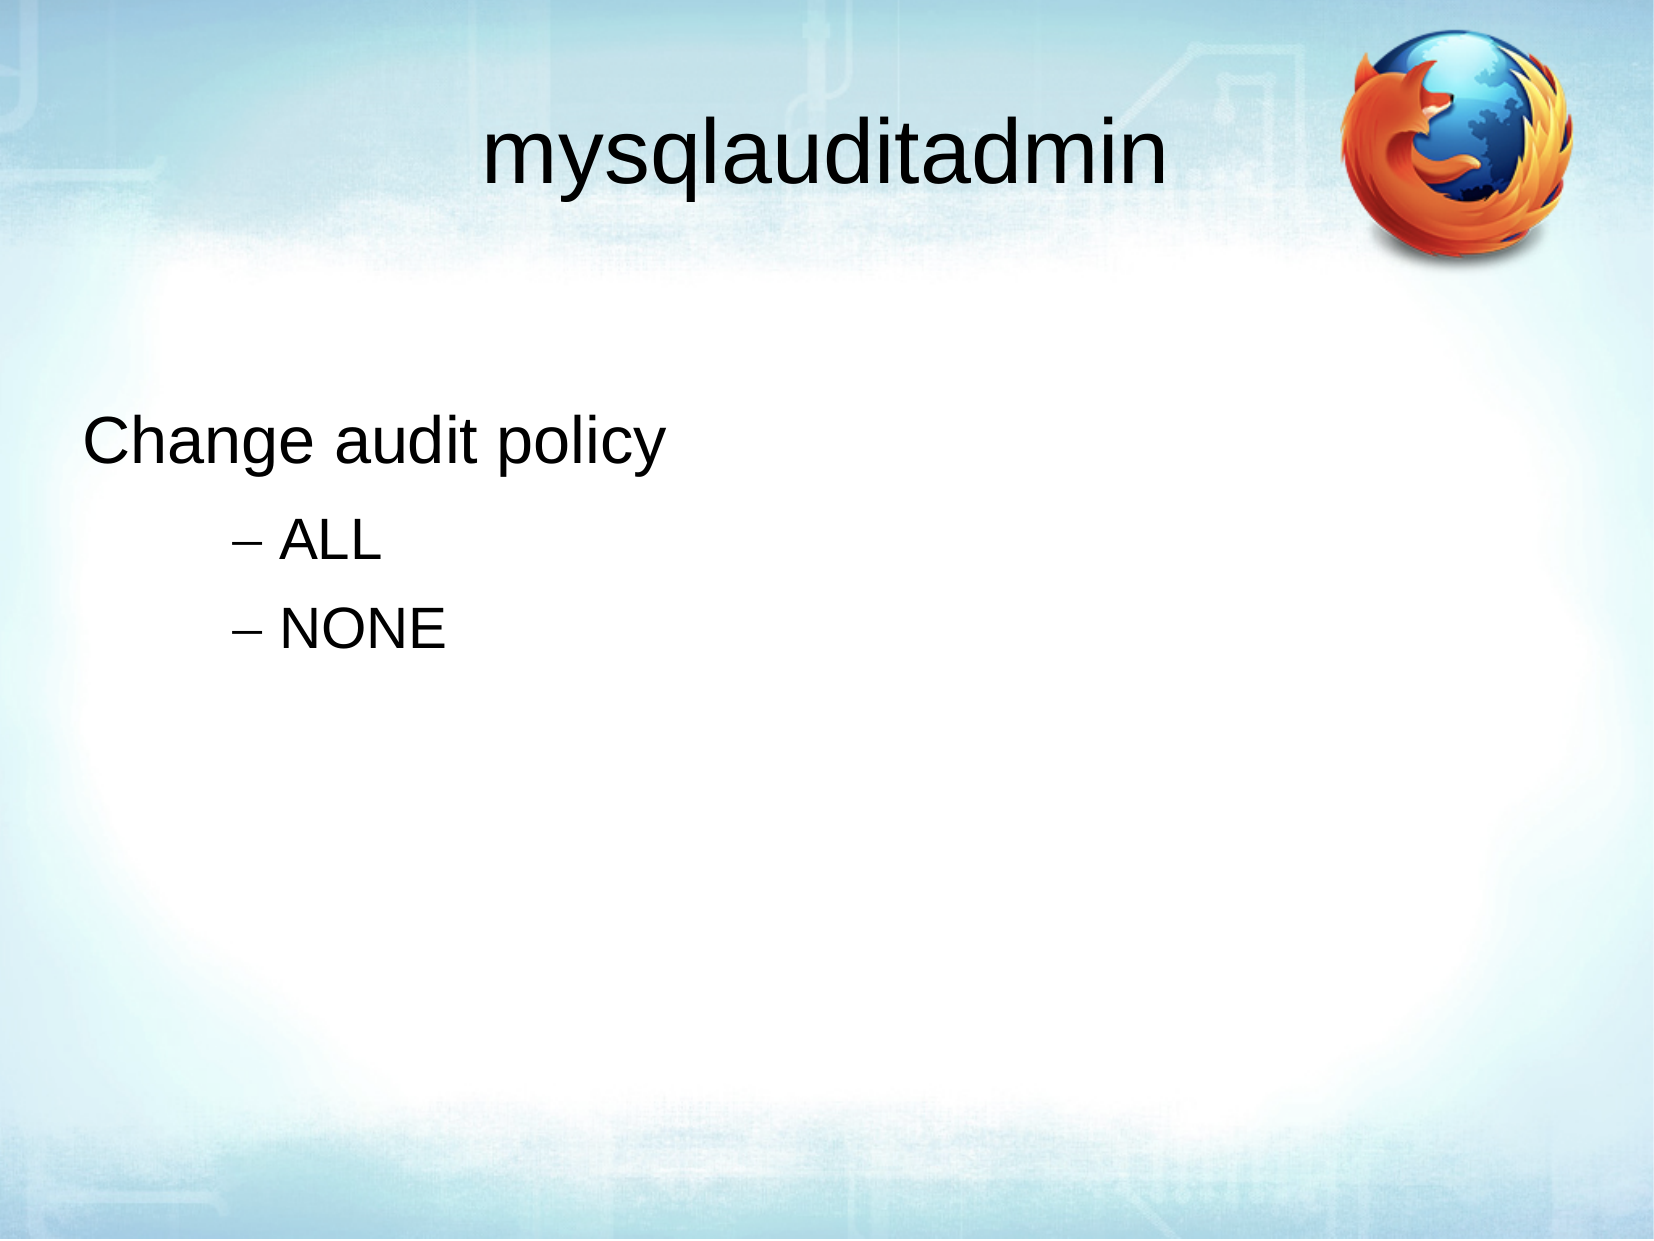

# mysqlauditadmin
Change audit policy
ALL
NONE